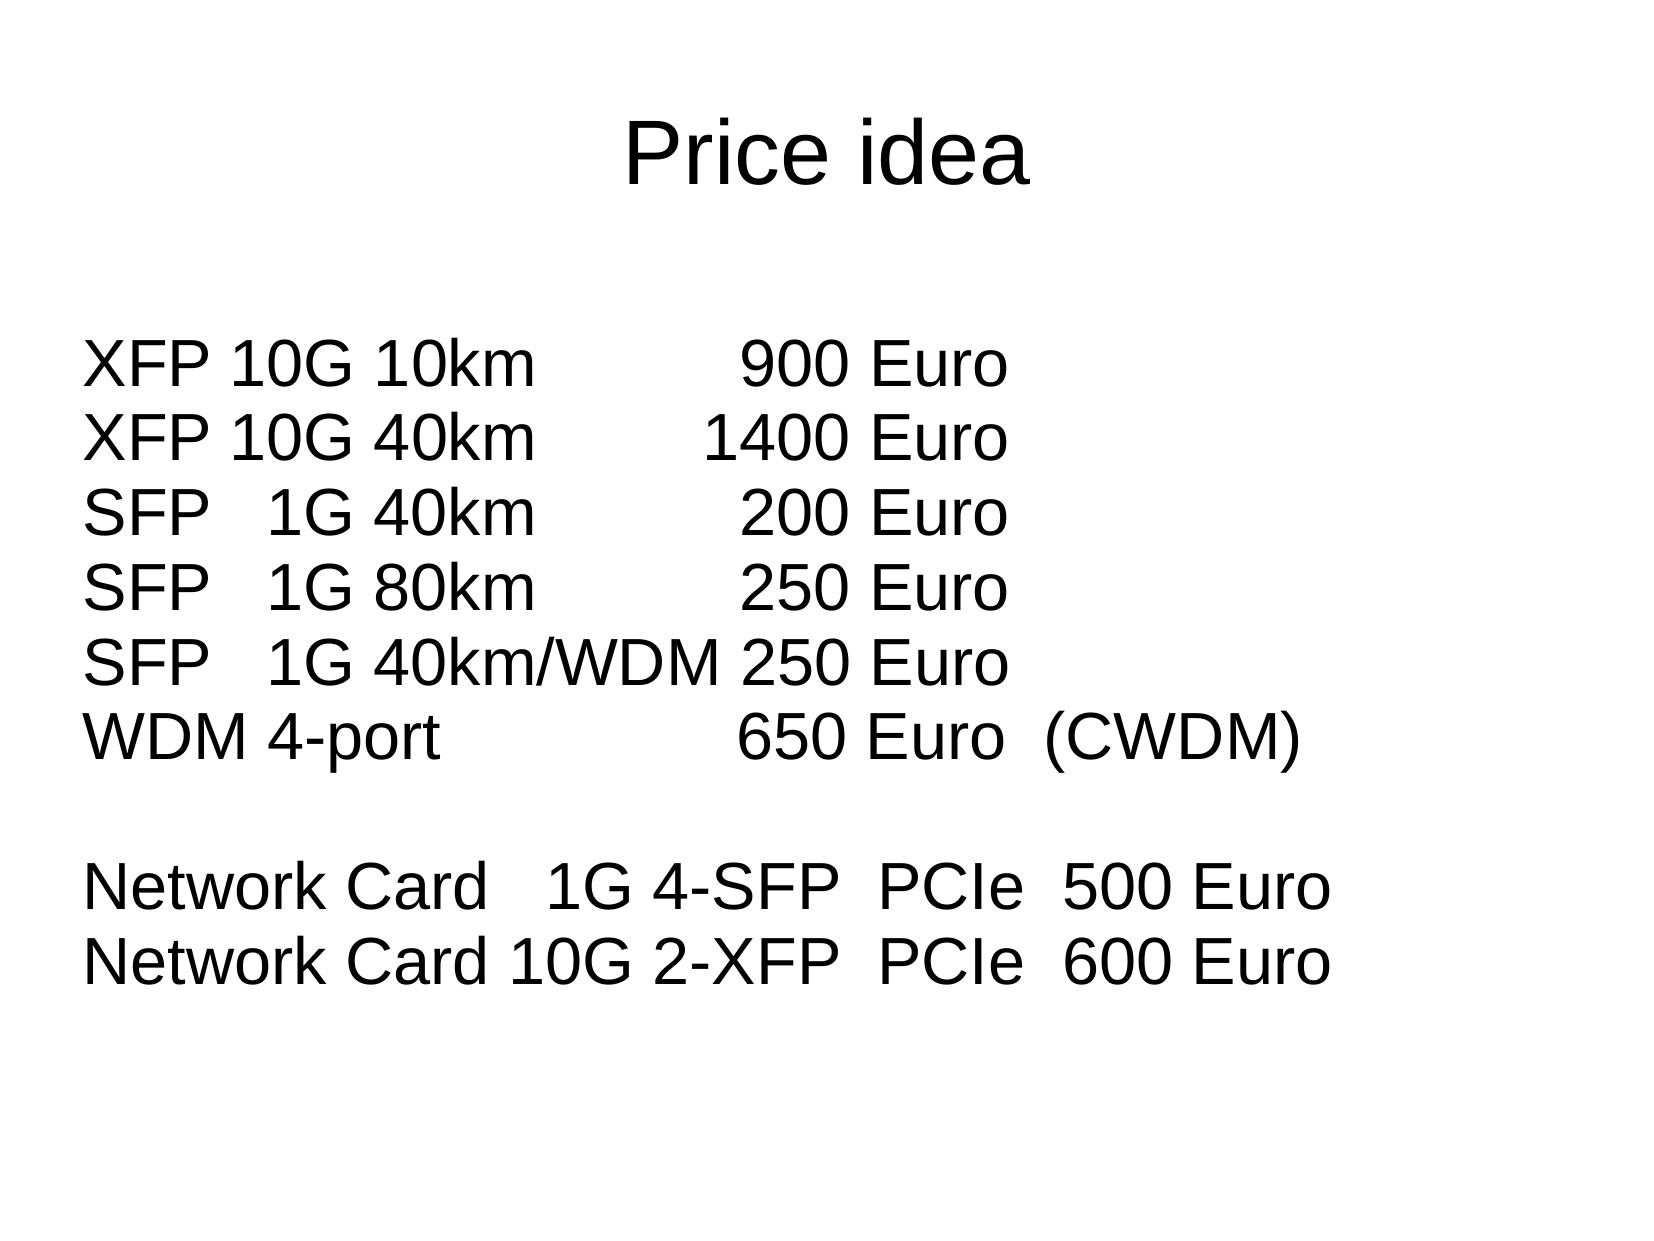

# Price idea
XFP 10G 10km 900 Euro
XFP 10G 40km 1400 Euro
SFP 1G 40km 200 Euro
SFP 1G 80km 250 Euro
SFP 1G 40km/WDM 250 Euro
WDM 4-port 650 Euro (CWDM)
Network Card 1G 4-SFP PCIe 500 Euro
Network Card 10G 2-XFP PCIe 600 Euro